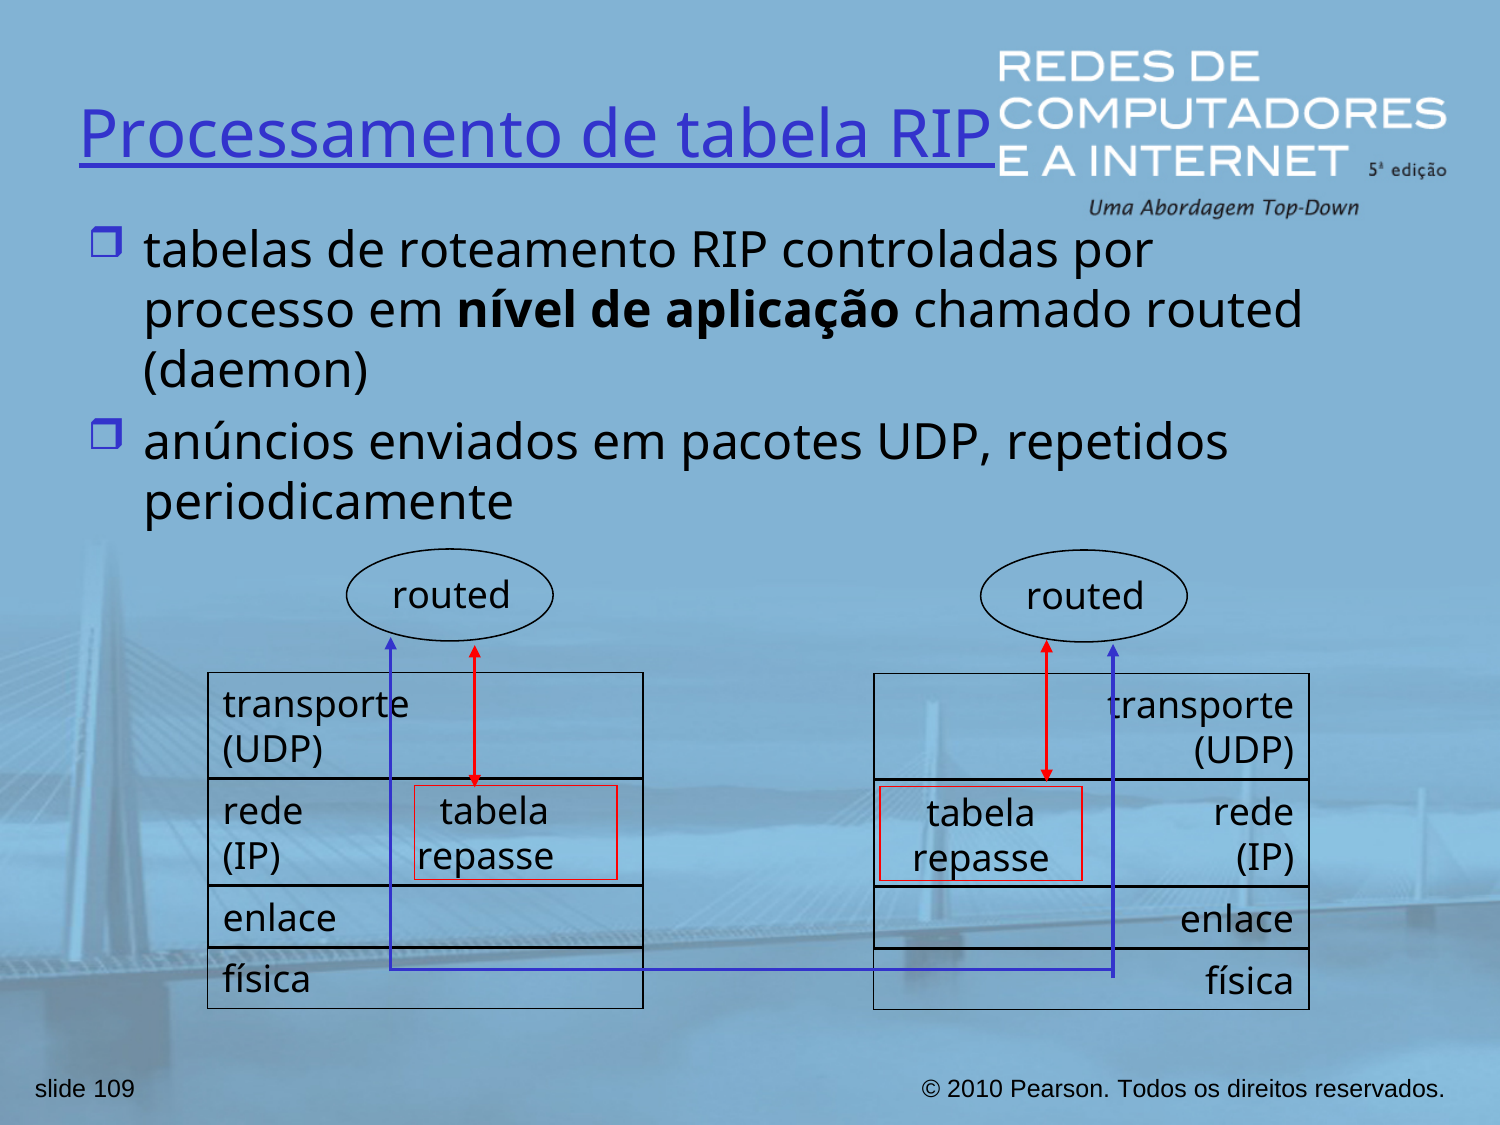

# Processamento de tabela RIP
tabelas de roteamento RIP controladas por processo em nível de aplicação chamado routed (daemon)
anúncios enviados em pacotes UDP, repetidos periodicamente
routed
routed
transporte
(UDP)
transporte
 (UDP)
rede tabela
(IP) repasse
rede
 (IP)
tabela
repasse
enlace
enlace
física
física